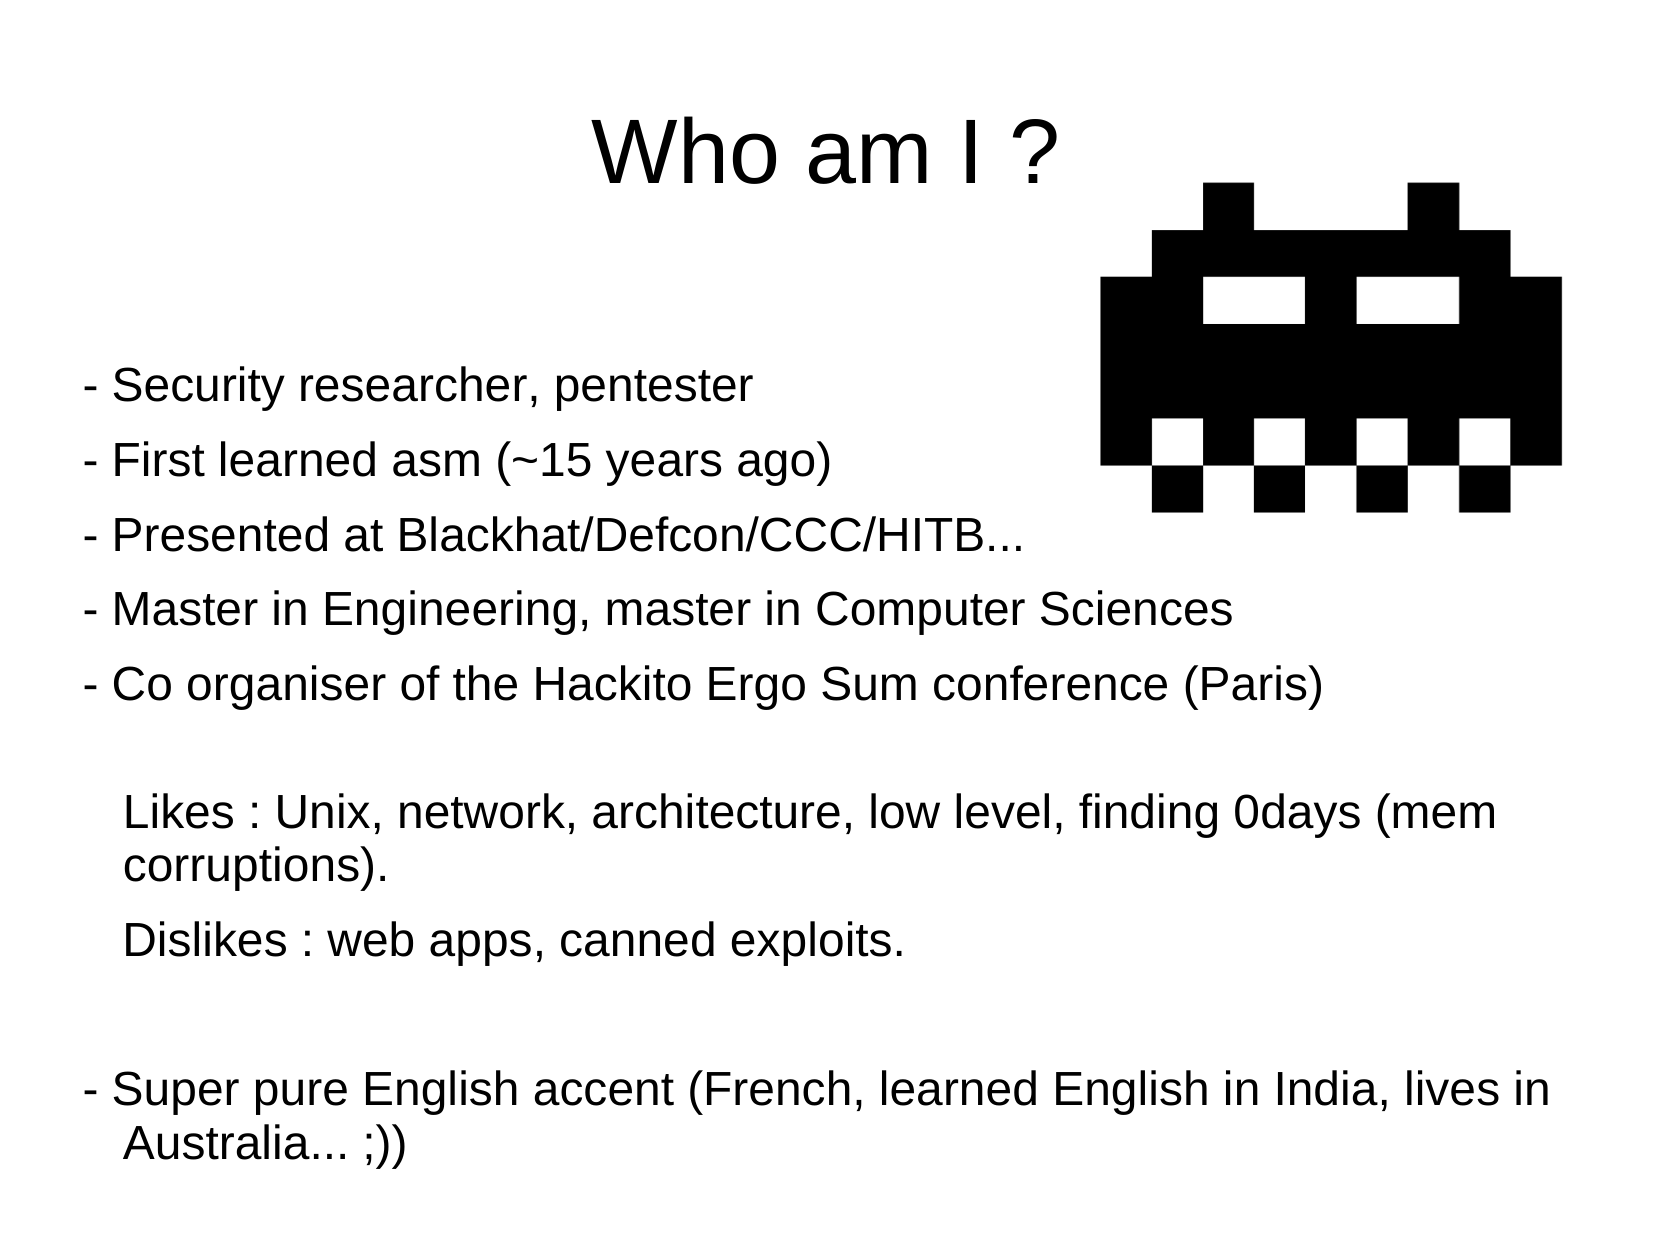

# Who am I ?
- Security researcher, pentester
- First learned asm (~15 years ago)
- Presented at Blackhat/Defcon/CCC/HITB...
- Master in Engineering, master in Computer Sciences
- Co organiser of the Hackito Ergo Sum conference (Paris)
Likes : Unix, network, architecture, low level, finding 0days (mem corruptions).
 Dislikes : web apps, canned exploits.
- Super pure English accent (French, learned English in India, lives in Australia... ;))